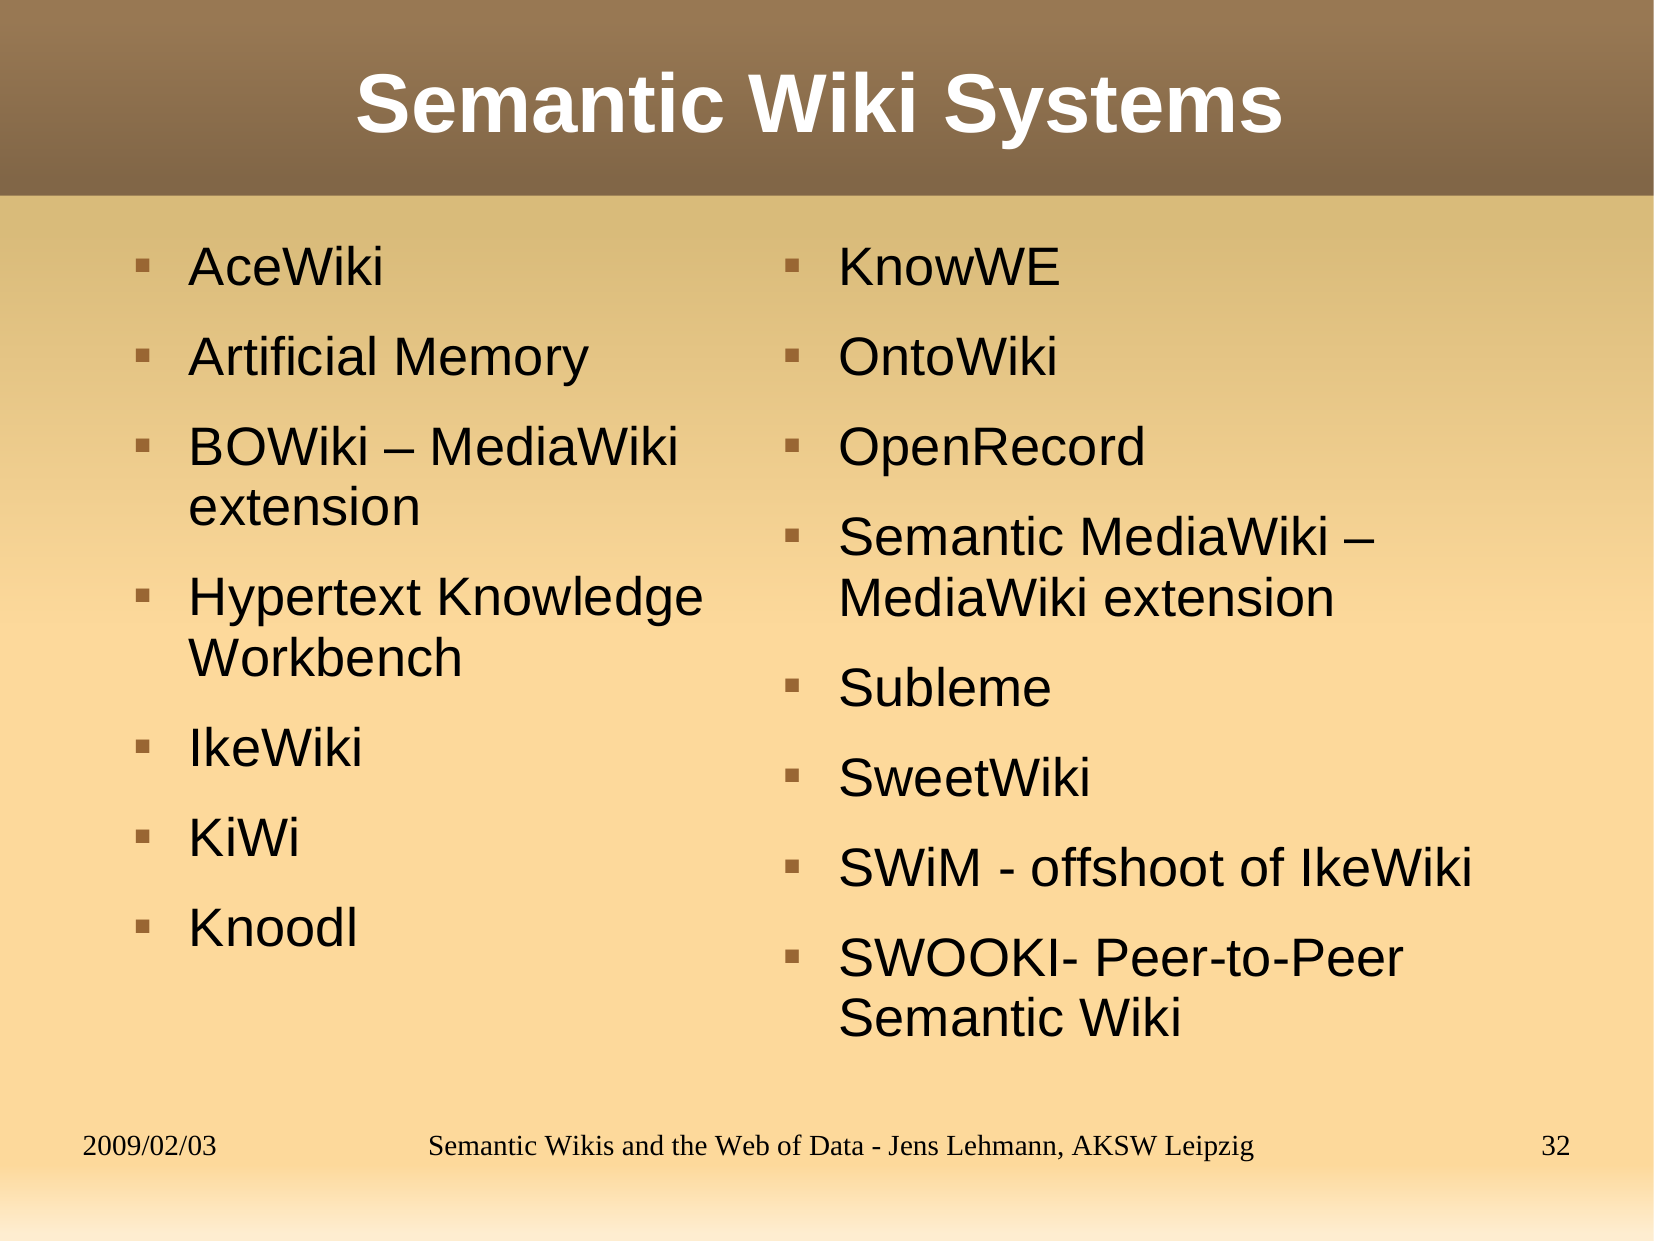

# Semantic Wiki Systems
AceWiki
Artificial Memory
BOWiki – MediaWiki extension
Hypertext Knowledge Workbench
IkeWiki
KiWi
Knoodl
KnowWE
OntoWiki
OpenRecord
Semantic MediaWiki – MediaWiki extension
Subleme
SweetWiki
SWiM - offshoot of IkeWiki
SWOOKI- Peer-to-Peer Semantic Wiki
2009/02/03
Semantic Wikis and the Web of Data - Jens Lehmann, AKSW Leipzig
32